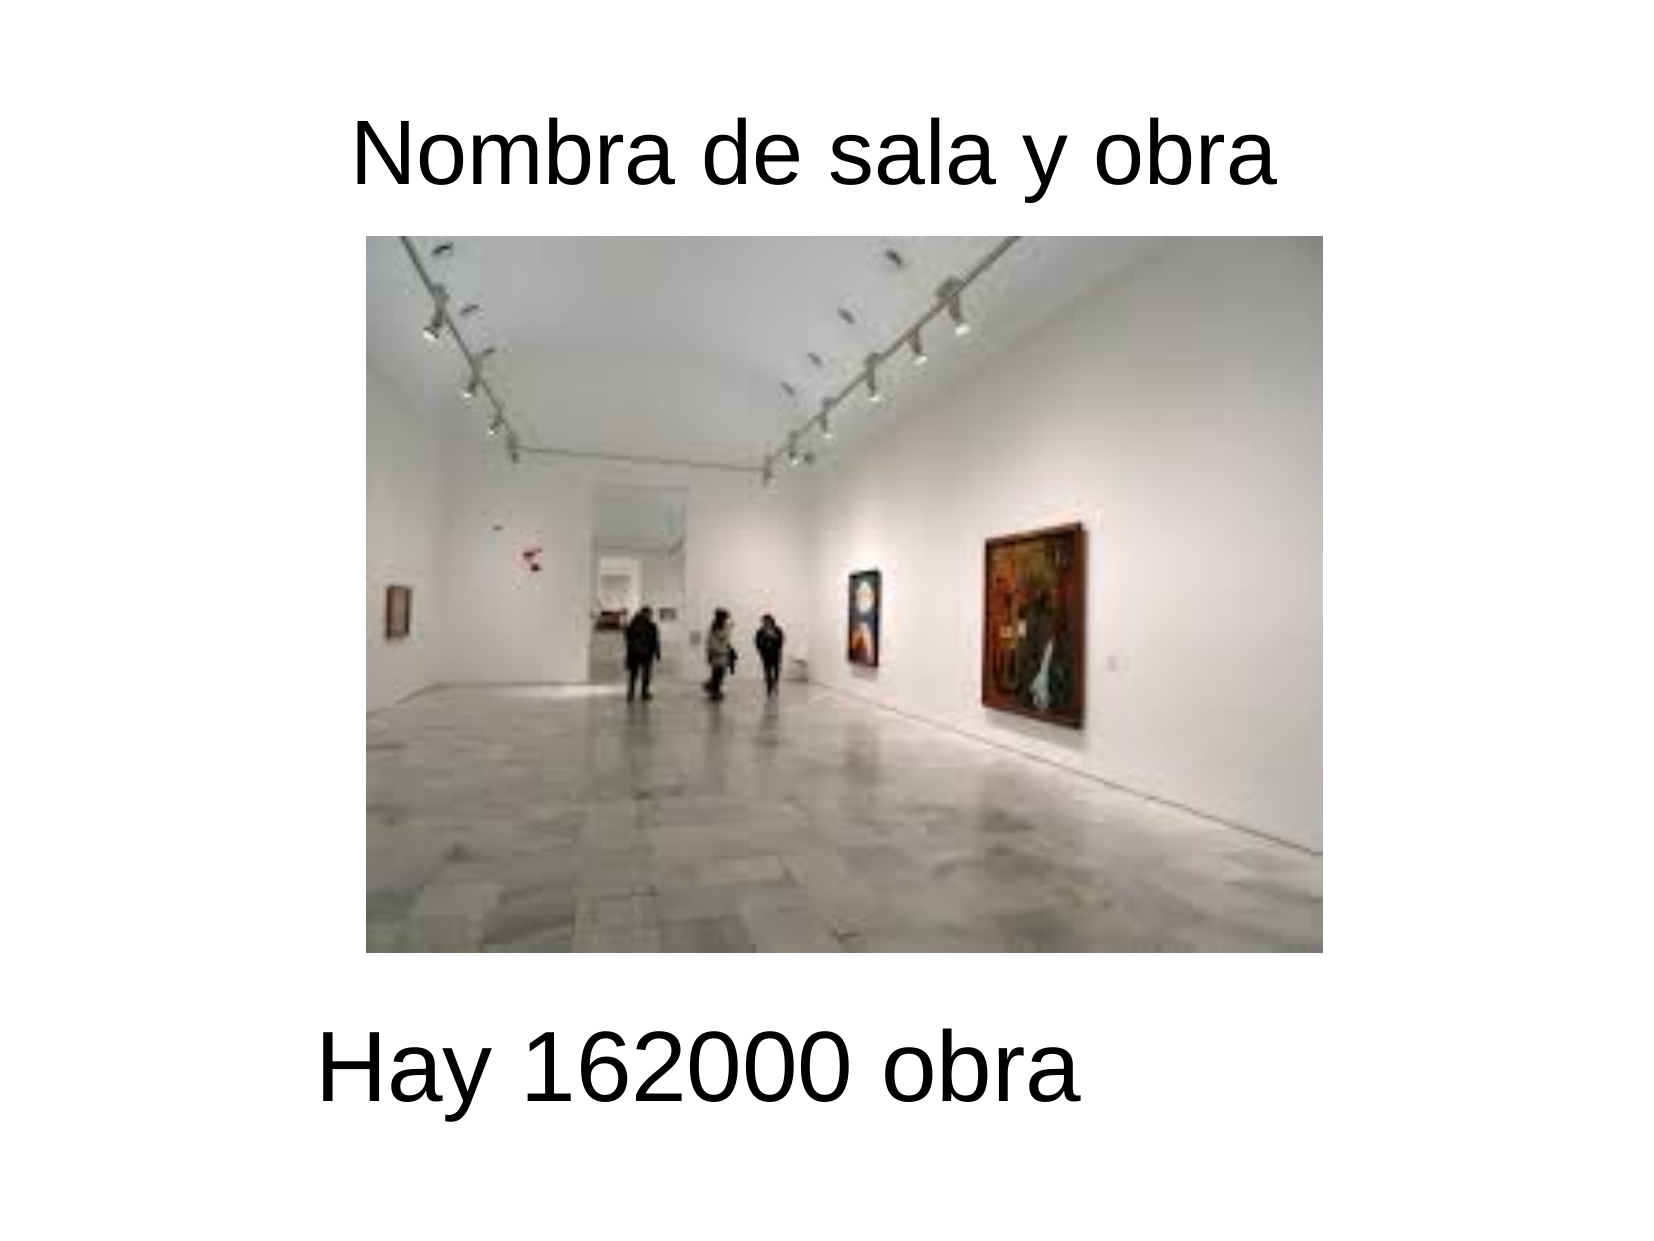

# Nombra de sala y obra
 Hay 162000 obra